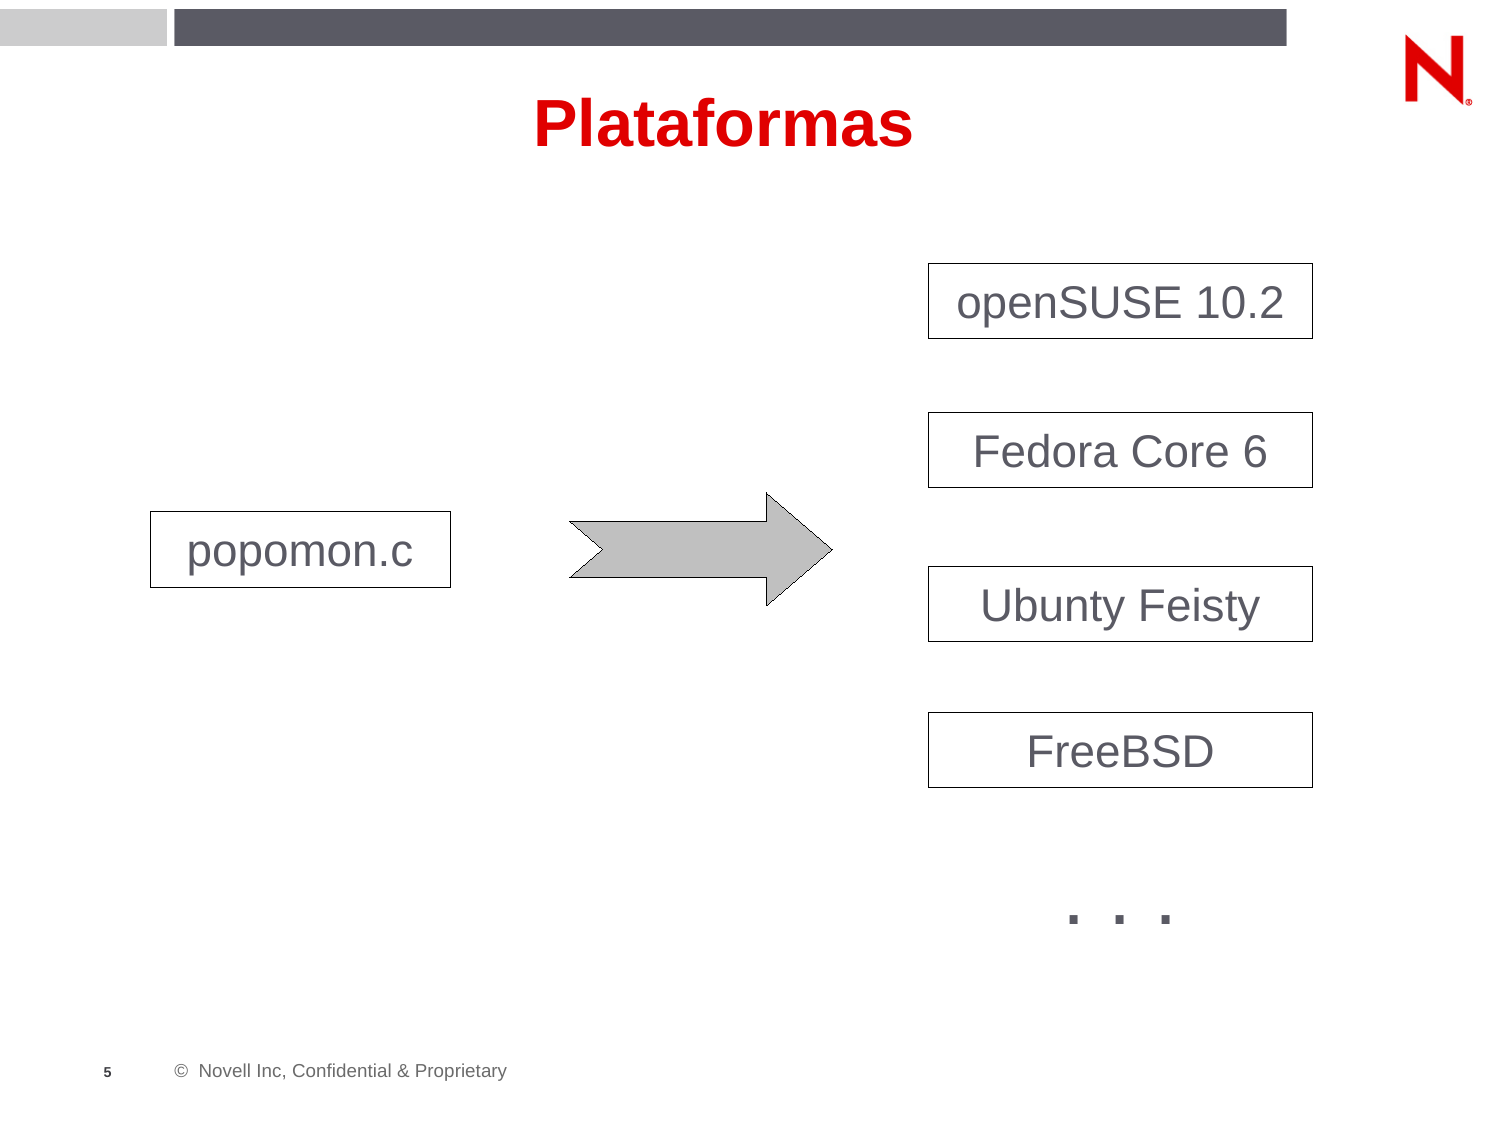

# Plataformas
openSUSE 10.2
Fedora Core 6
popomon.c
Ubunty Feisty
FreeBSD
. . .